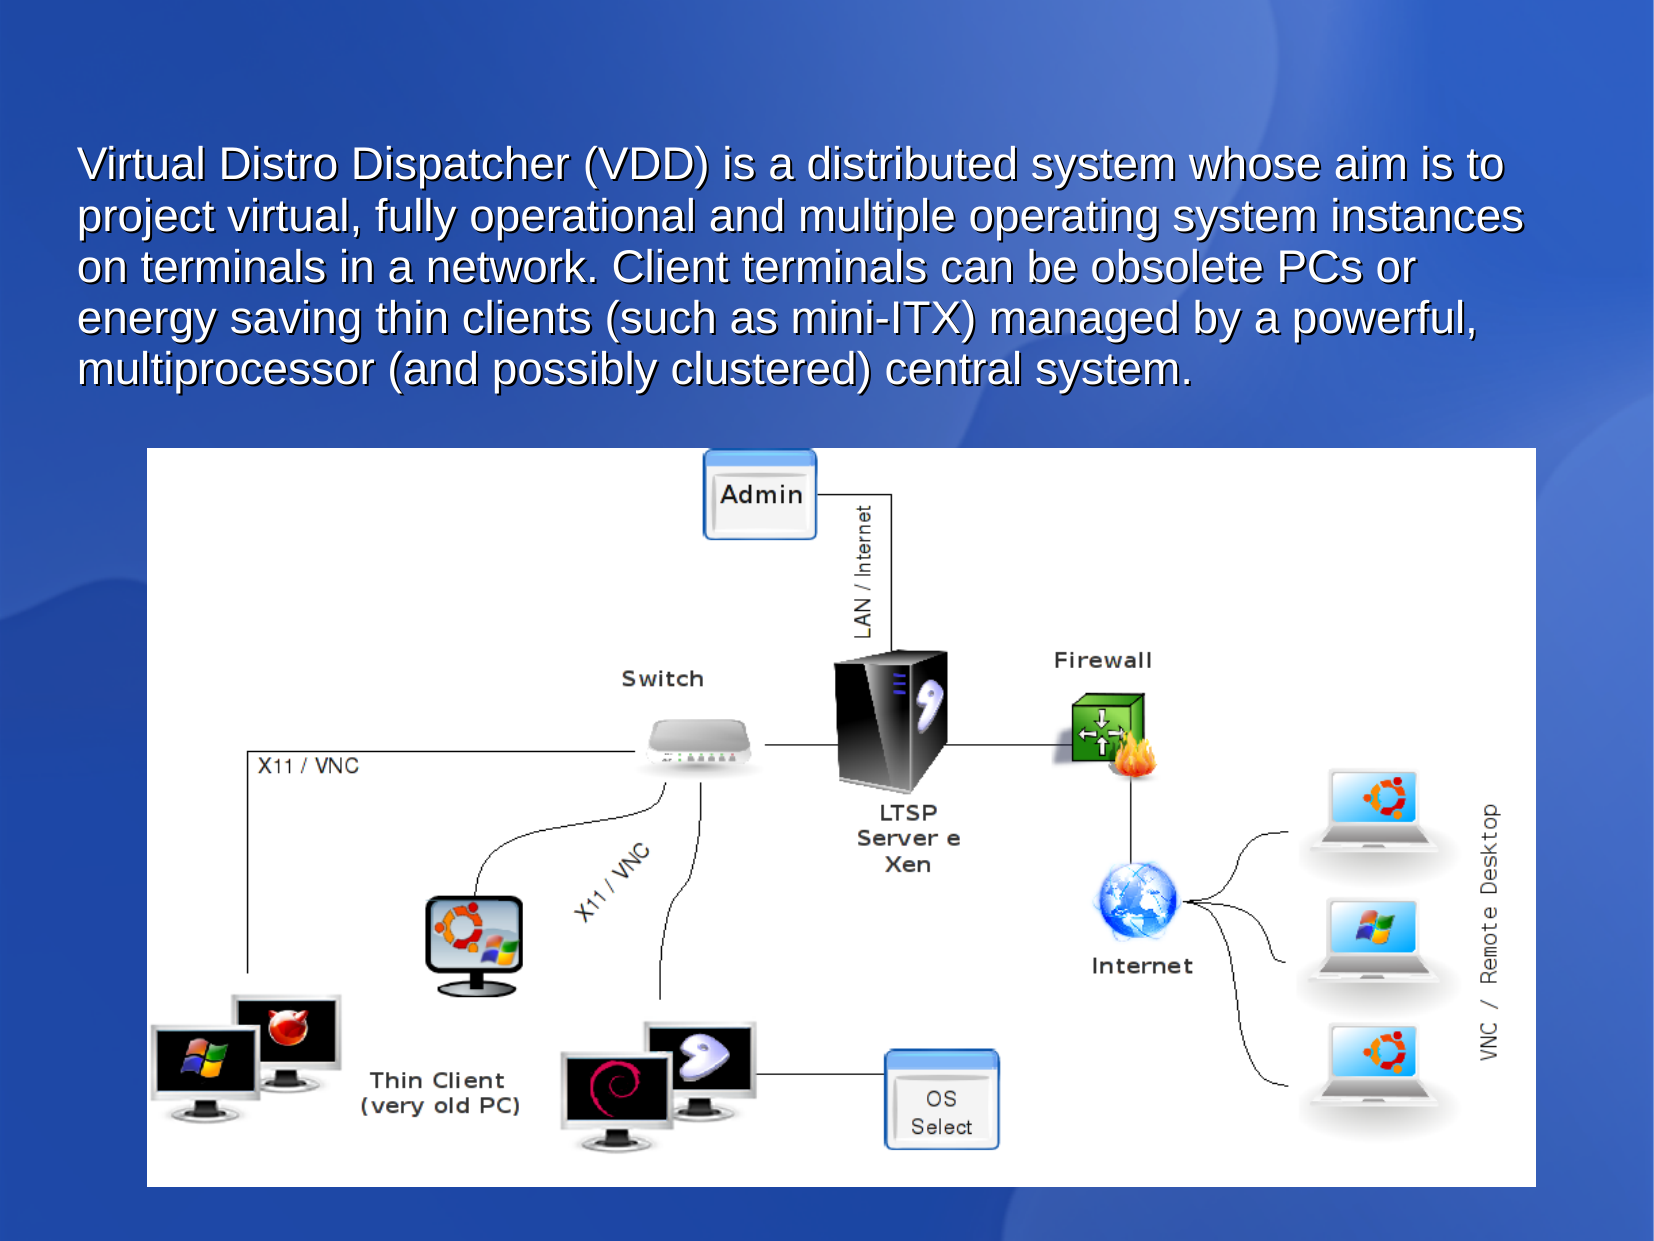

#
Virtual Distro Dispatcher (VDD) is a distributed system whose aim is to project virtual, fully operational and multiple operating system instances on terminals in a network. Client terminals can be obsolete PCs or energy saving thin clients (such as mini-ITX) managed by a powerful, multiprocessor (and possibly clustered) central system.